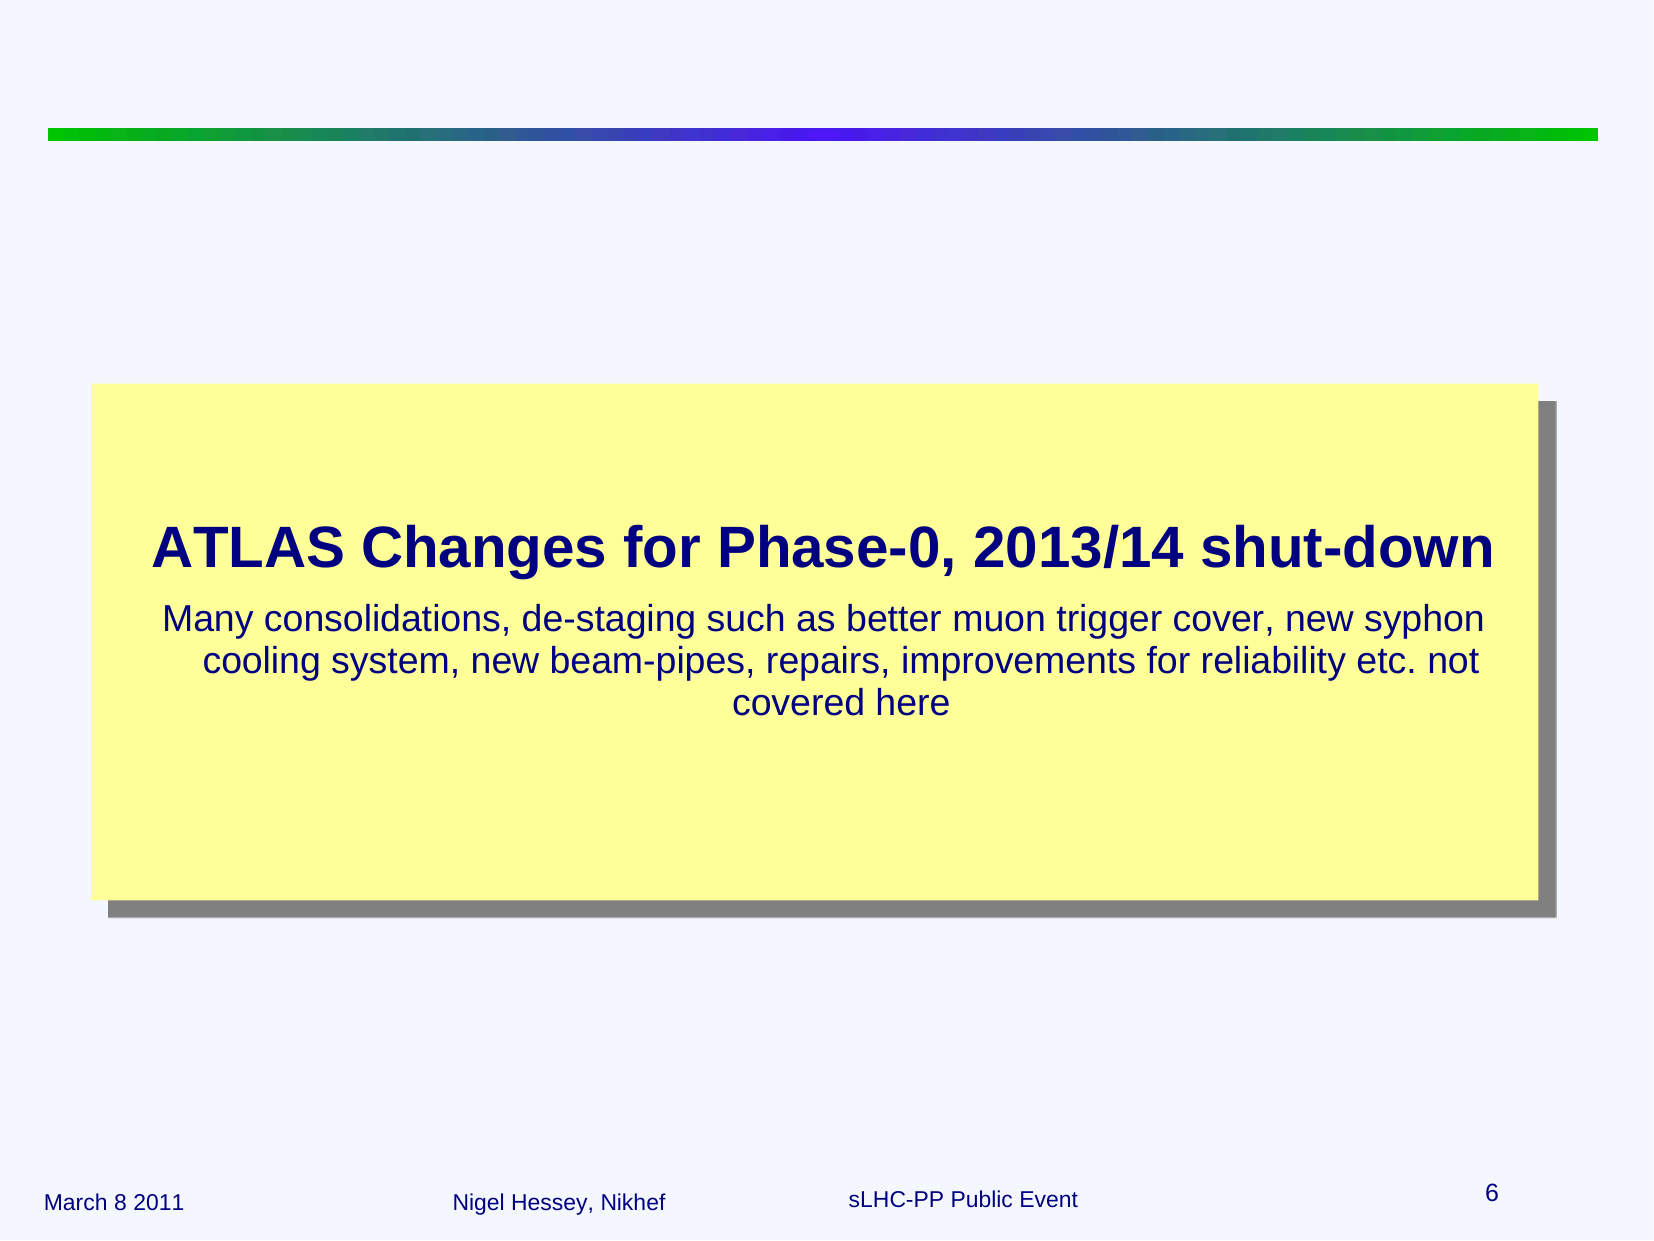

ATLAS Changes for Phase-0, 2013/14 shut-down
Many consolidations, de-staging such as better muon trigger cover, new syphon cooling system, new beam-pipes, repairs, improvements for reliability etc. not covered here